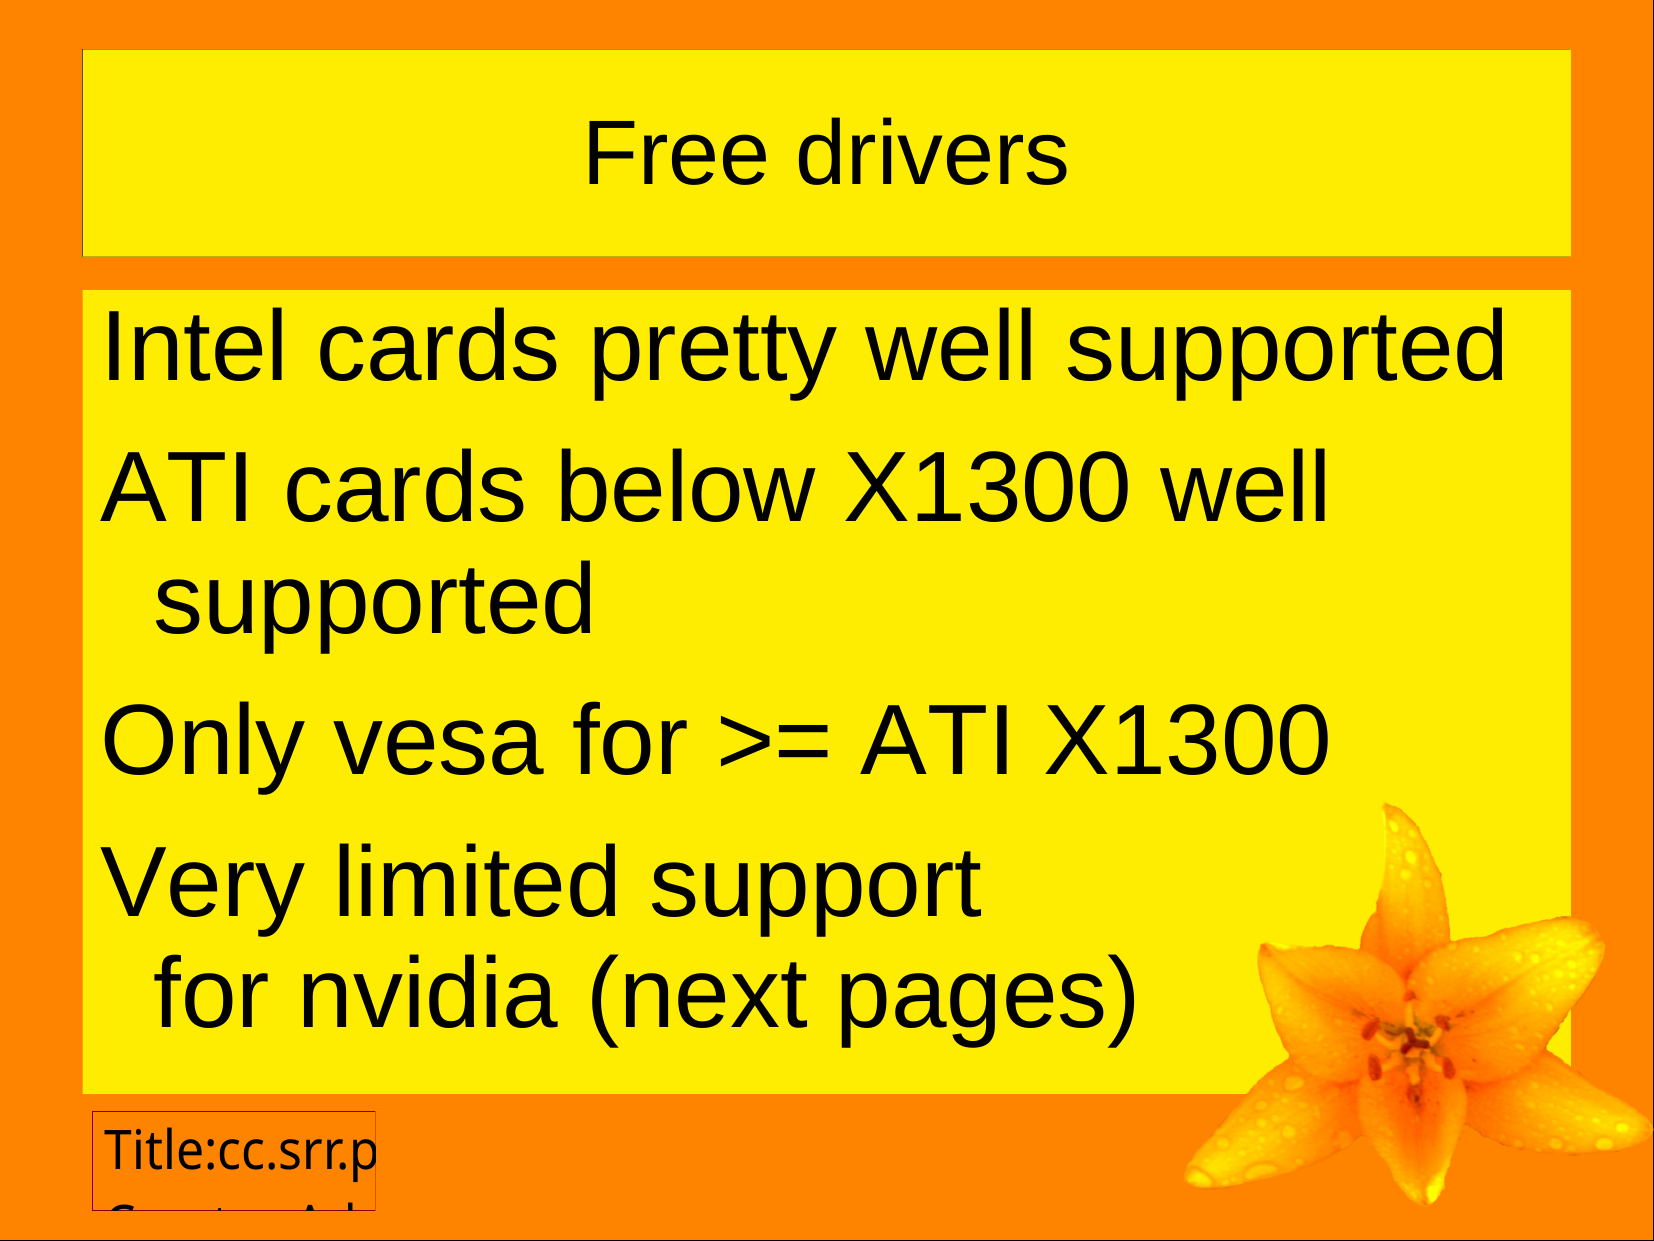

# Free drivers
Intel cards pretty well supported
ATI cards below X1300 well supported
Only vesa for >= ATI X1300
Very limited support
for nvidia (next pages)